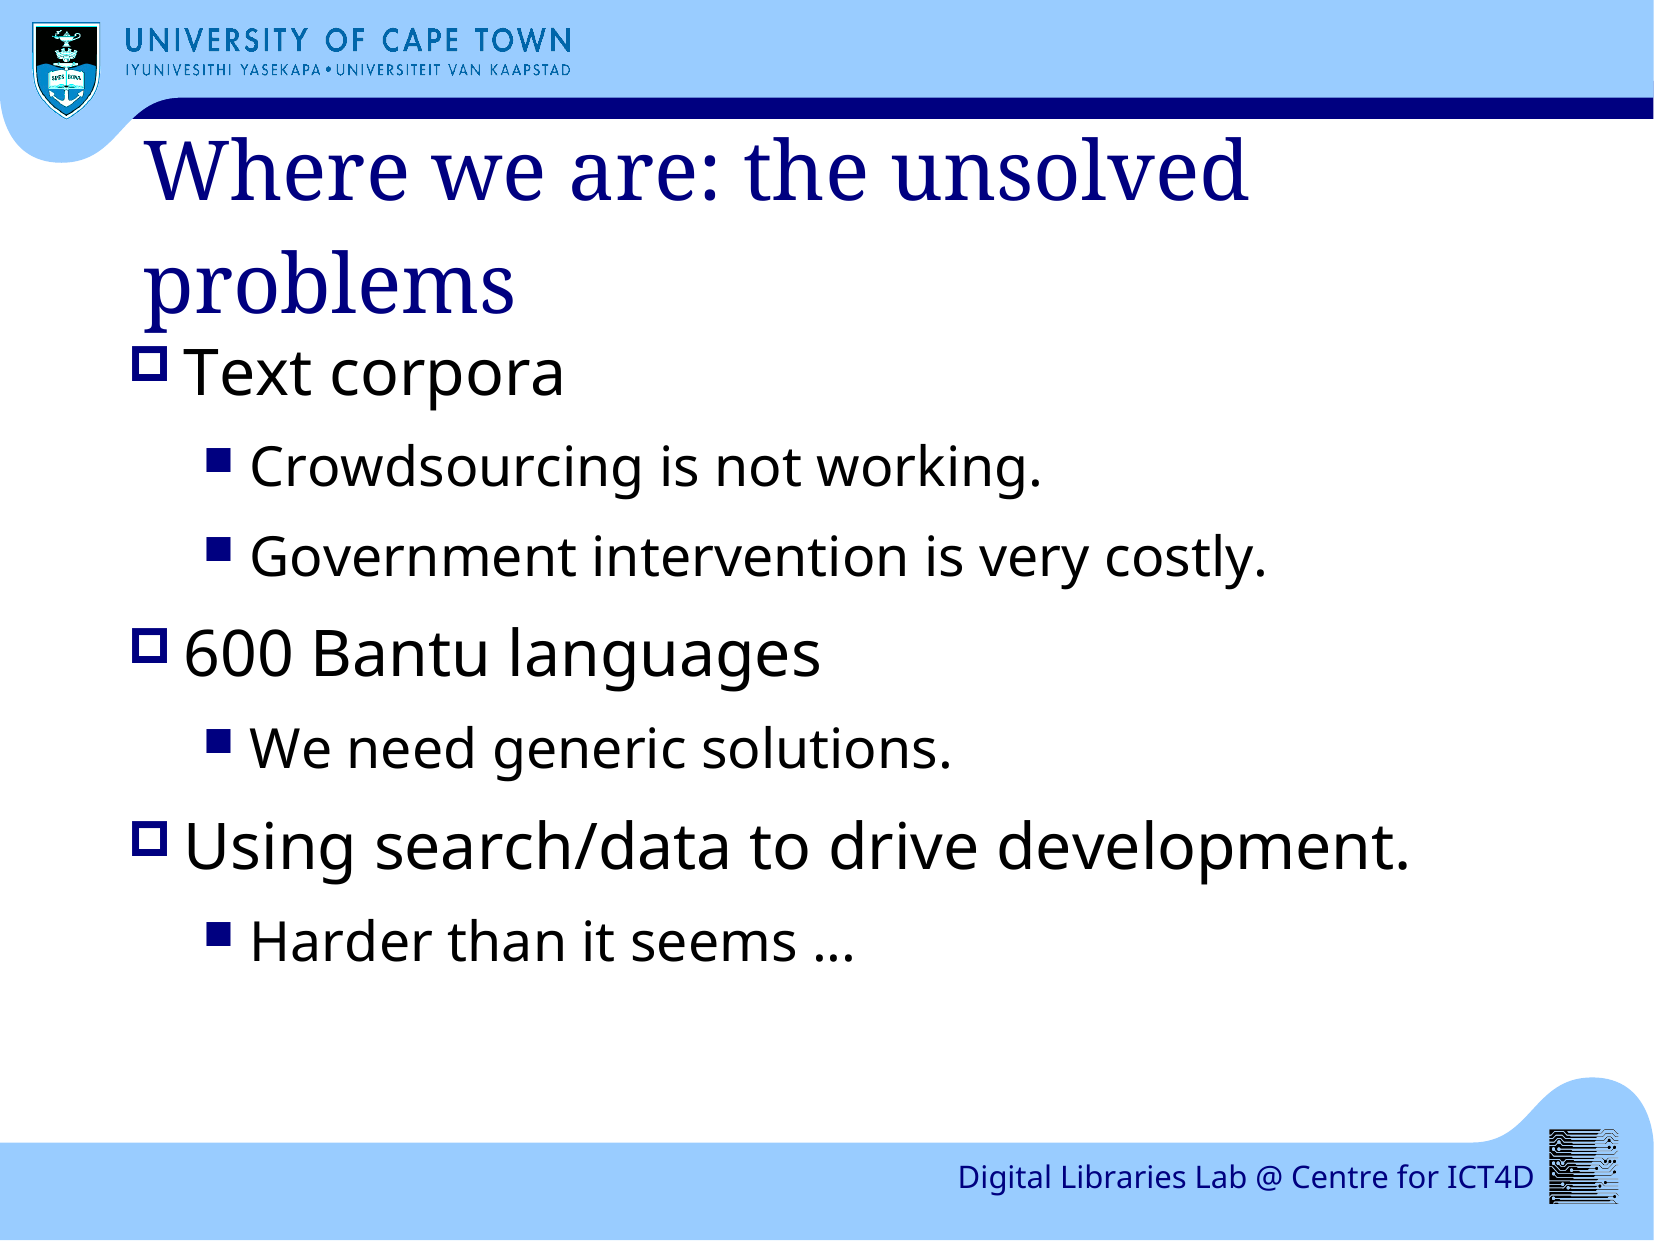

# Where we are: the unsolved problems
Text corpora
Crowdsourcing is not working.
Government intervention is very costly.
600 Bantu languages
We need generic solutions.
Using search/data to drive development.
Harder than it seems ...